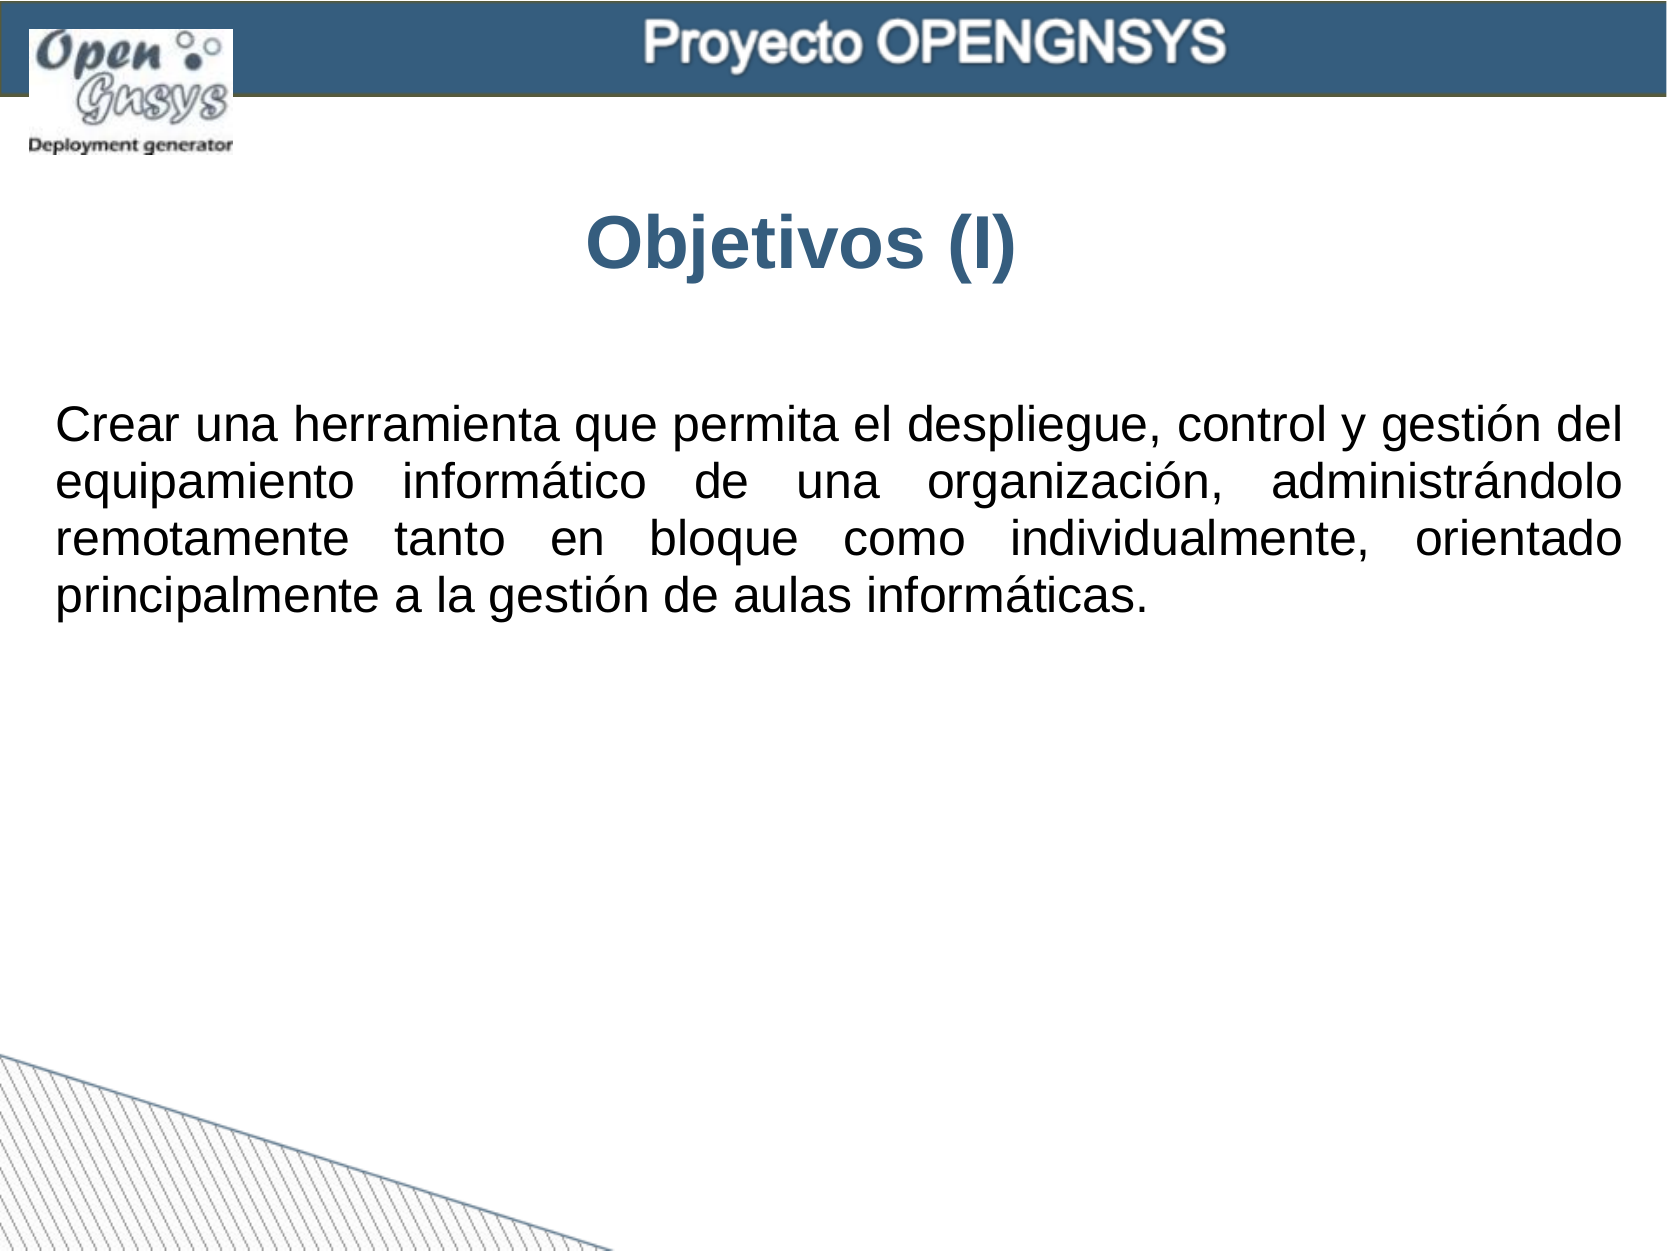

Objetivos (I)
# Crear una herramienta que permita el despliegue, control y gestión del equipamiento informático de una organización, administrándolo remotamente tanto en bloque como individualmente, orientado principalmente a la gestión de aulas informáticas.